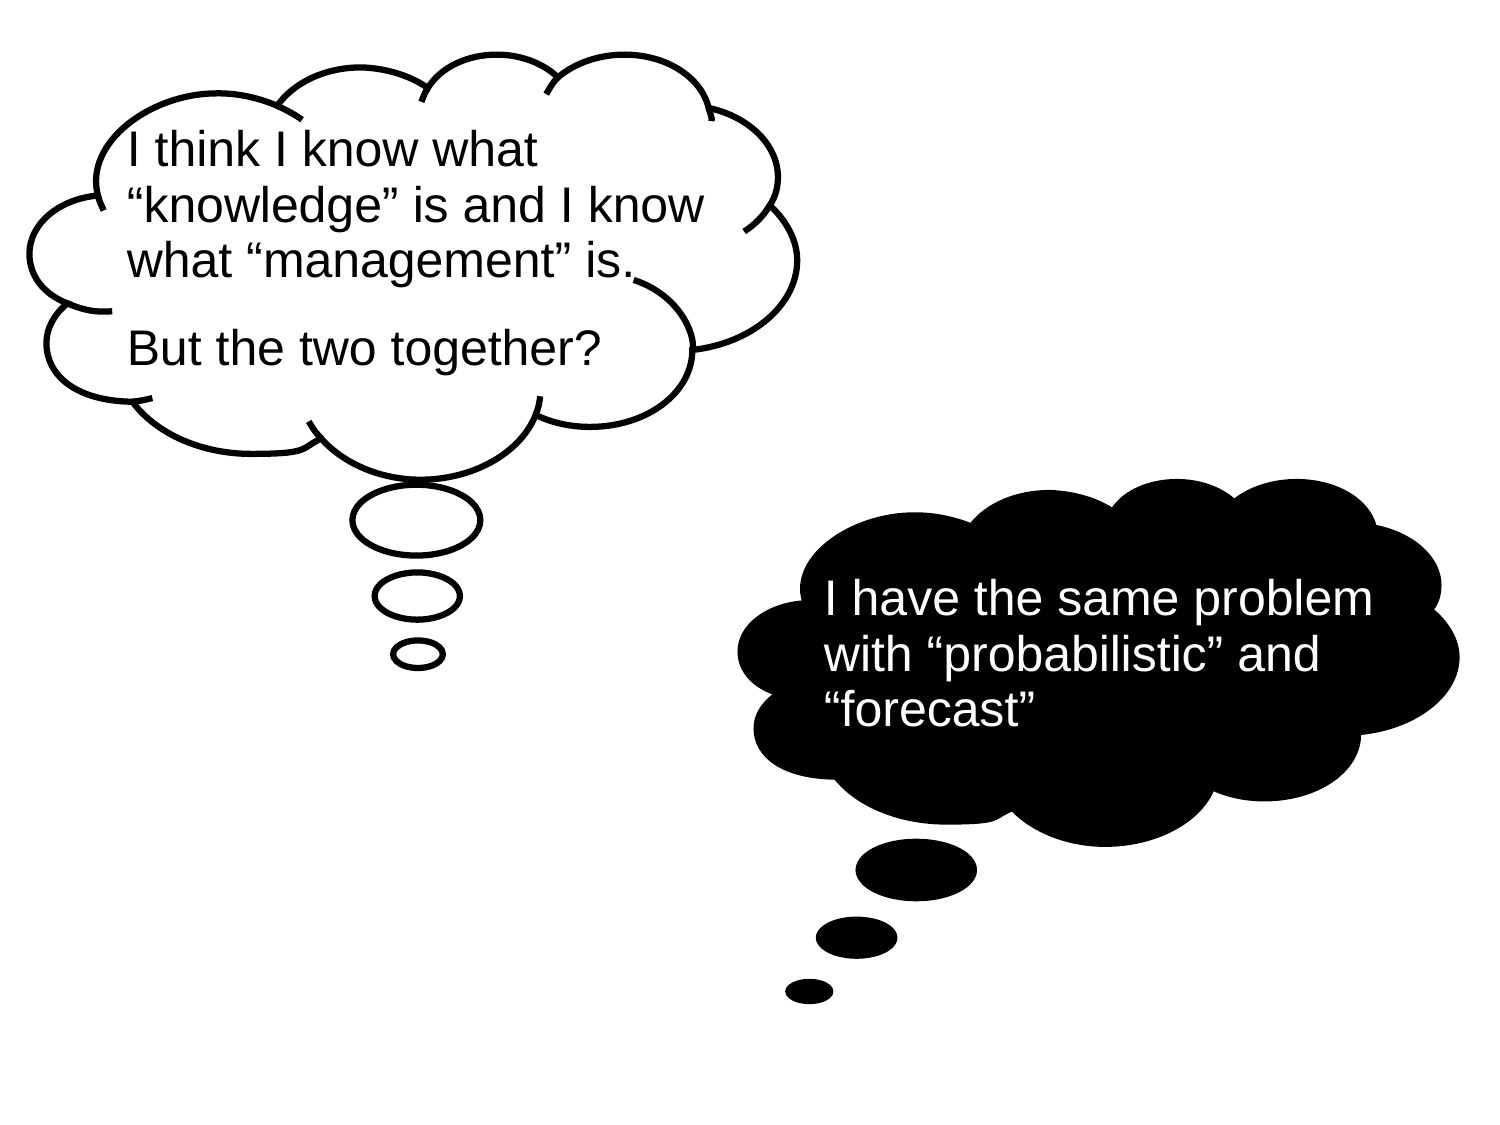

I think I know what “knowledge” is and I know what “management” is.
But the two together?
I have the same problem with “probabilistic” and “forecast”